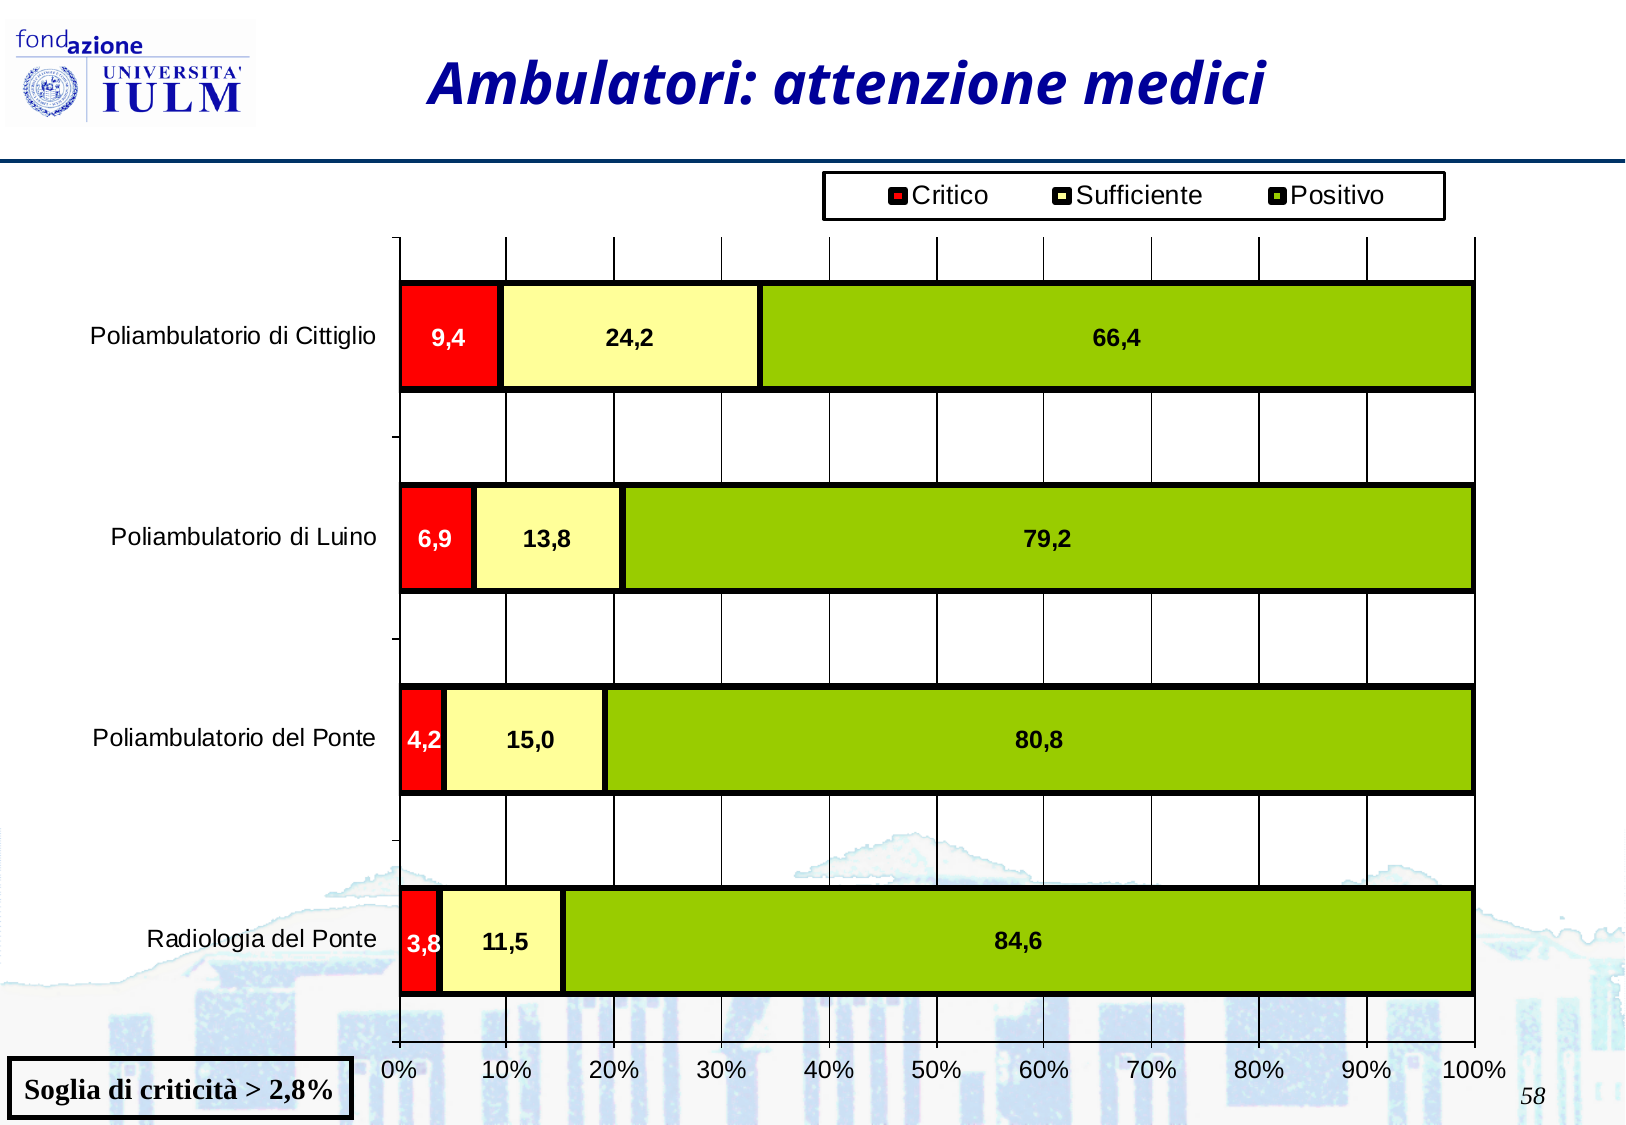

Ambulatori: attenzione medici
Soglia di criticità > 2,8%